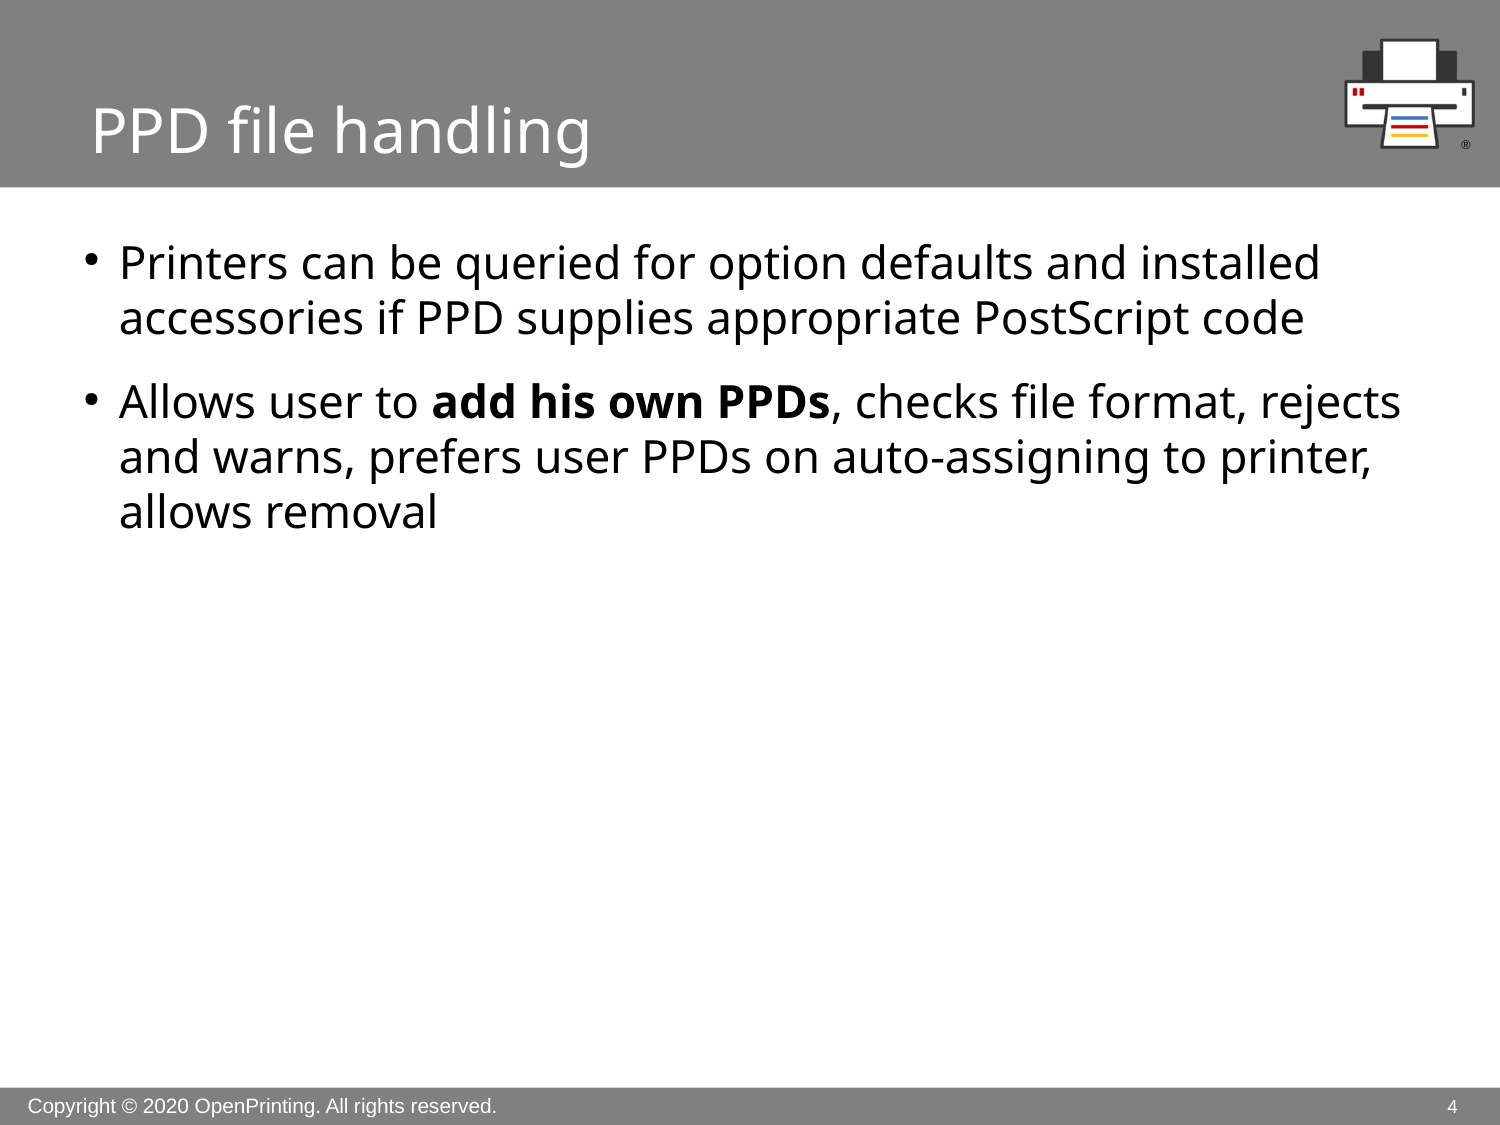

PPD file handling
# Printers can be queried for option defaults and installed accessories if PPD supplies appropriate PostScript code
Allows user to add his own PPDs, checks file format, rejects and warns, prefers user PPDs on auto-assigning to printer, allows removal